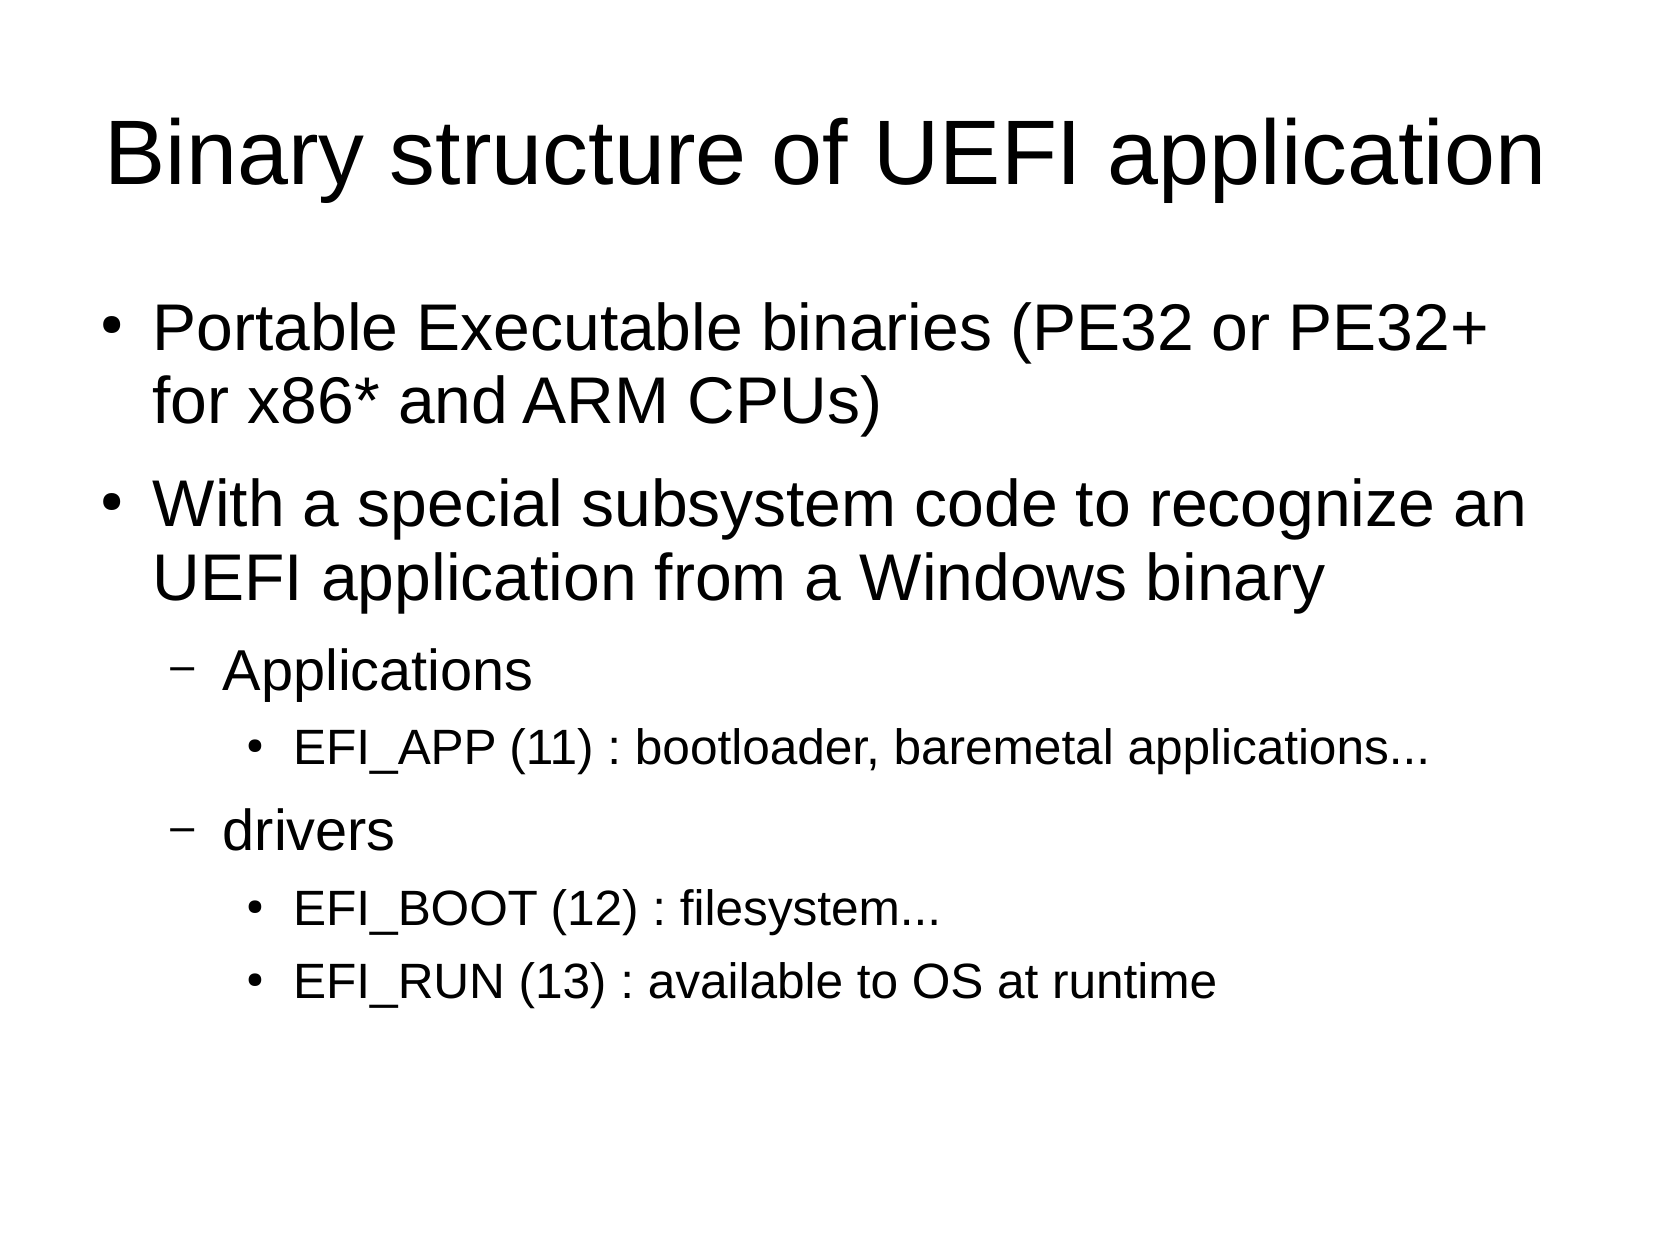

# Binary structure of UEFI application
Portable Executable binaries (PE32 or PE32+ for x86* and ARM CPUs)
With a special subsystem code to recognize an UEFI application from a Windows binary
Applications
EFI_APP (11) : bootloader, baremetal applications...
drivers
EFI_BOOT (12) : filesystem...
EFI_RUN (13) : available to OS at runtime